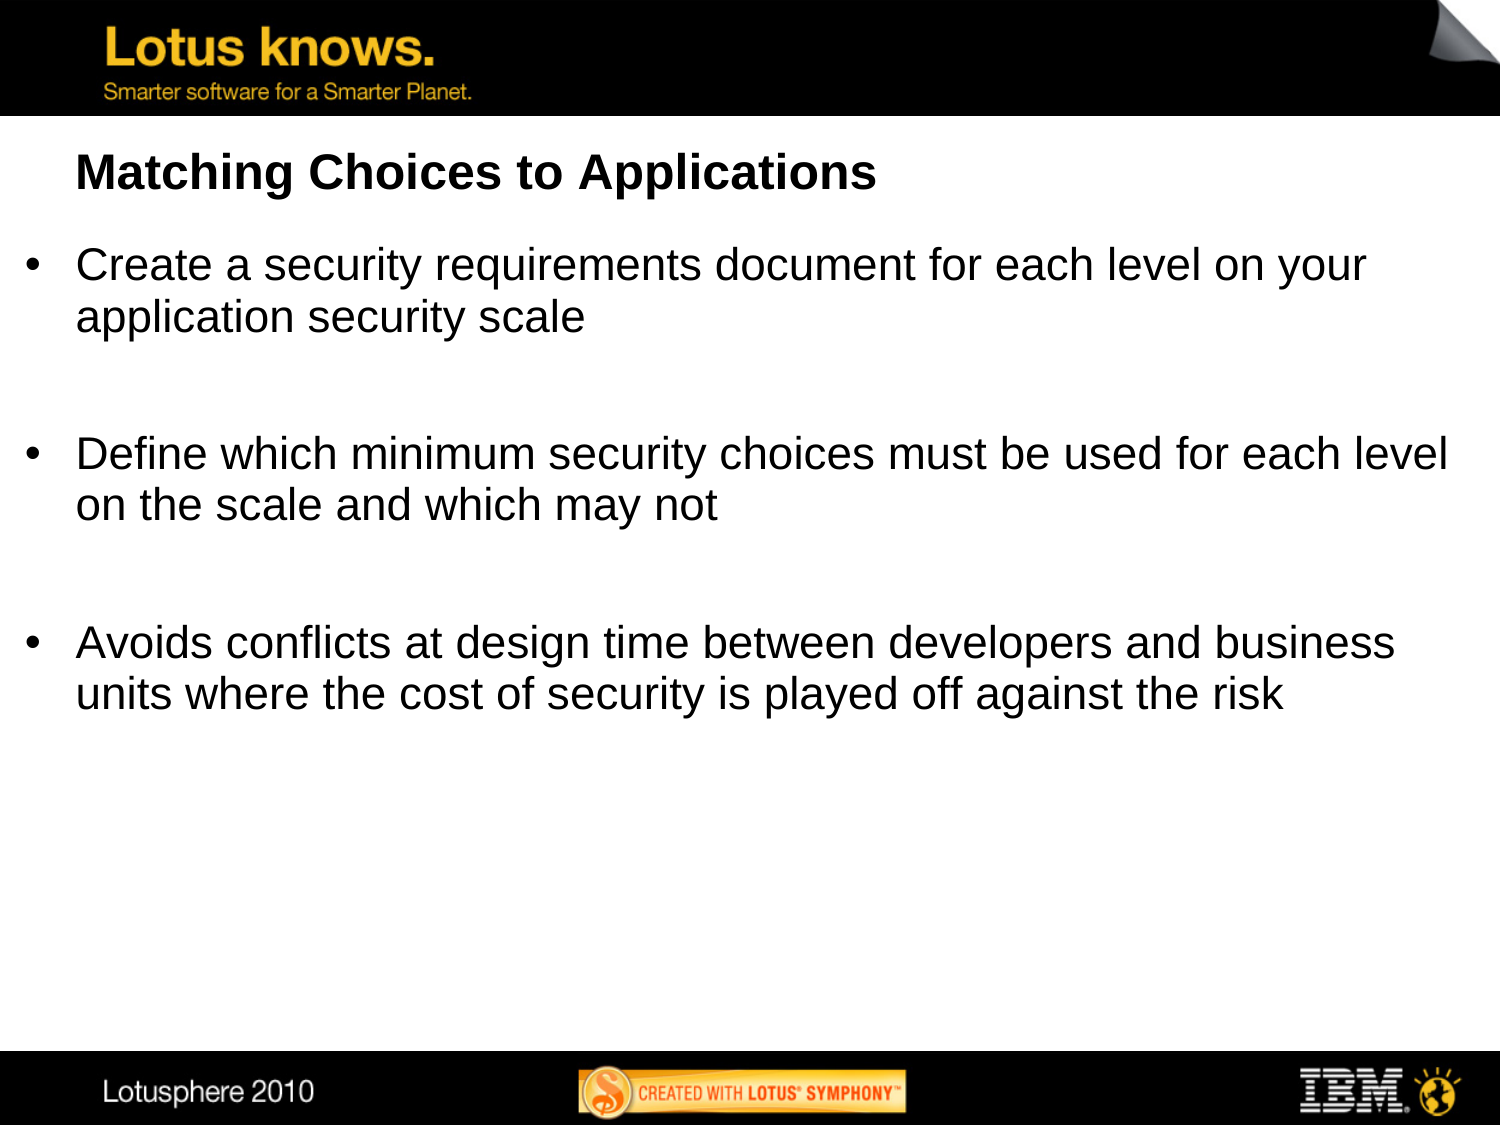

# Matching Choices to Applications
Create a security requirements document for each level on your application security scale
Define which minimum security choices must be used for each level on the scale and which may not
Avoids conflicts at design time between developers and business units where the cost of security is played off against the risk